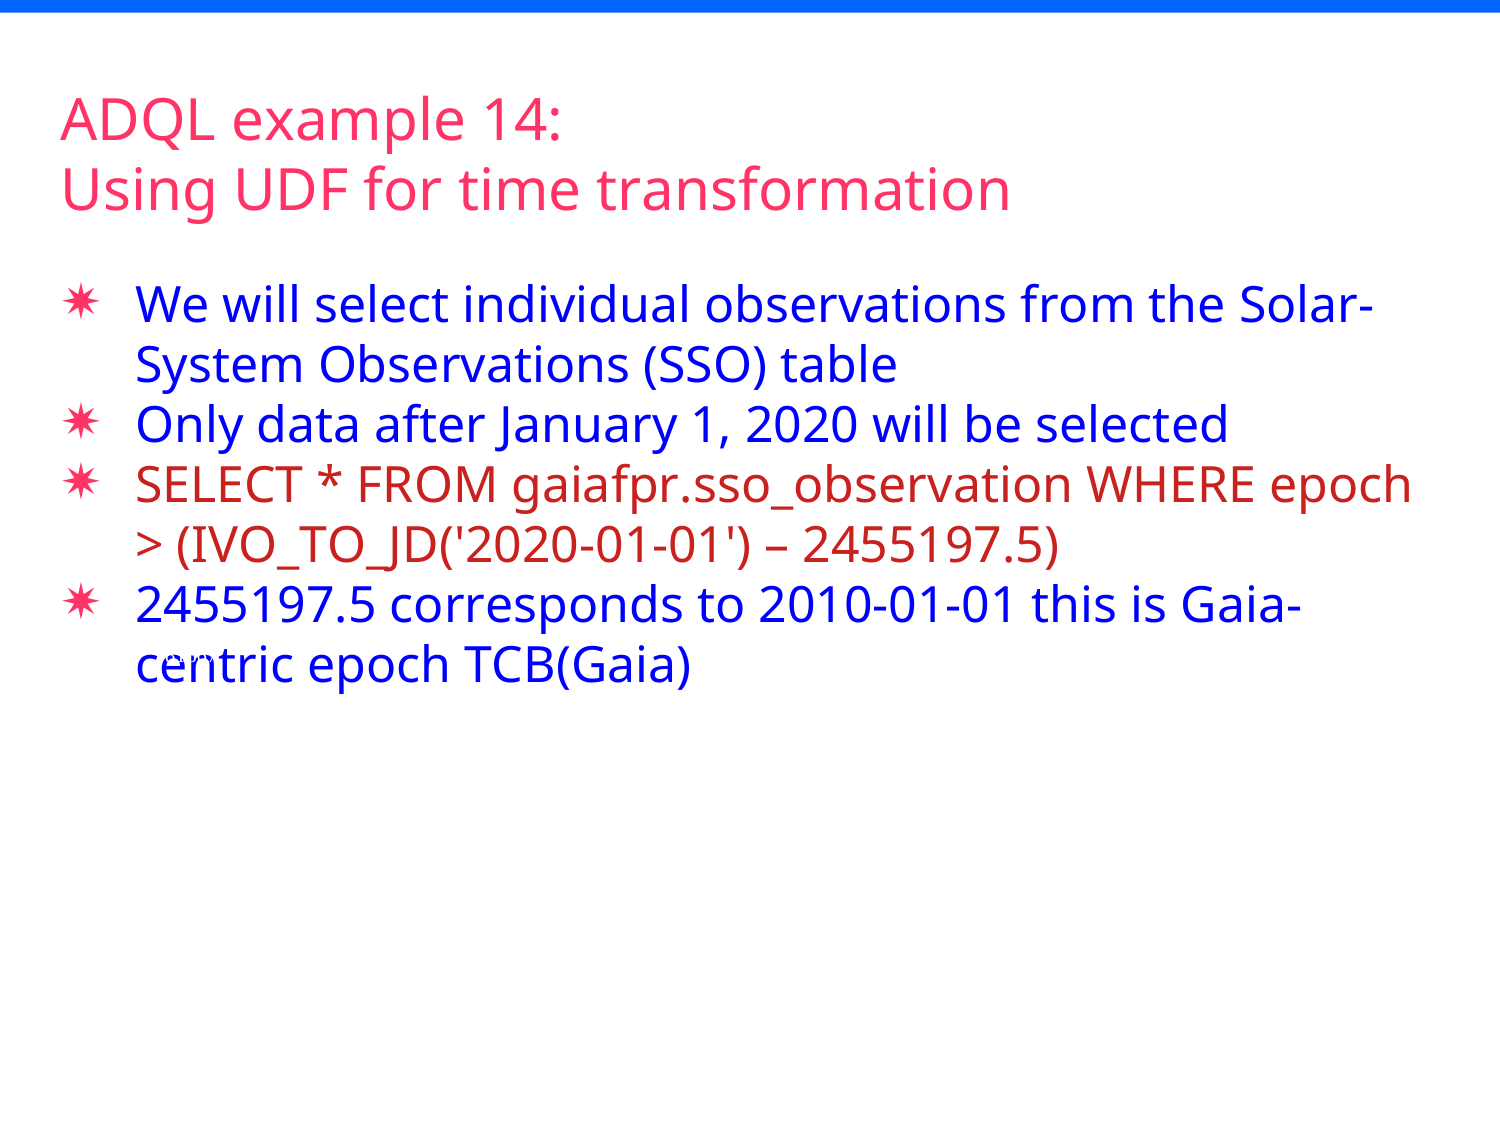

ADQL example 14:
Using UDF for time transformation
We will select individual observations from the Solar-System Observations (SSO) table
Only data after January 1, 2020 will be selected
SELECT * FROM gaiafpr.sso_observation WHERE epoch > (IVO_TO_JD('2020-01-01') – 2455197.5)
2455197.5 corresponds to 2010-01-01 this is Gaia-centric epoch TCB(Gaia)
81867
45